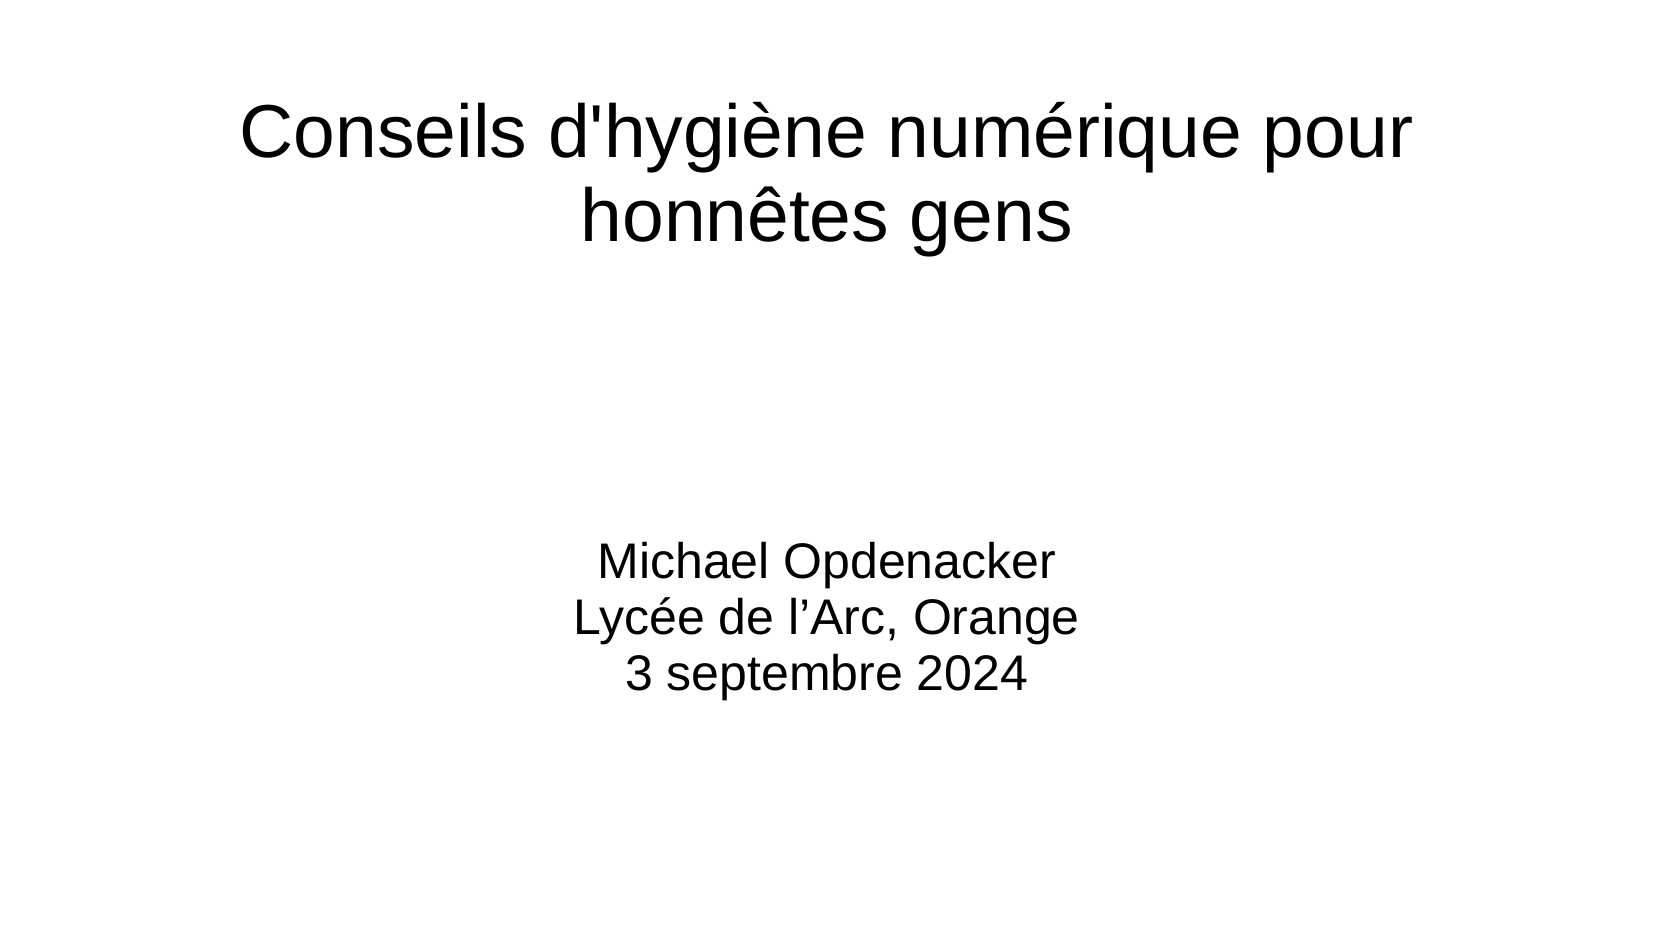

# Conseils d'hygiène numérique pour honnêtes gens
Michael Opdenacker
Lycée de l’Arc, Orange
3 septembre 2024